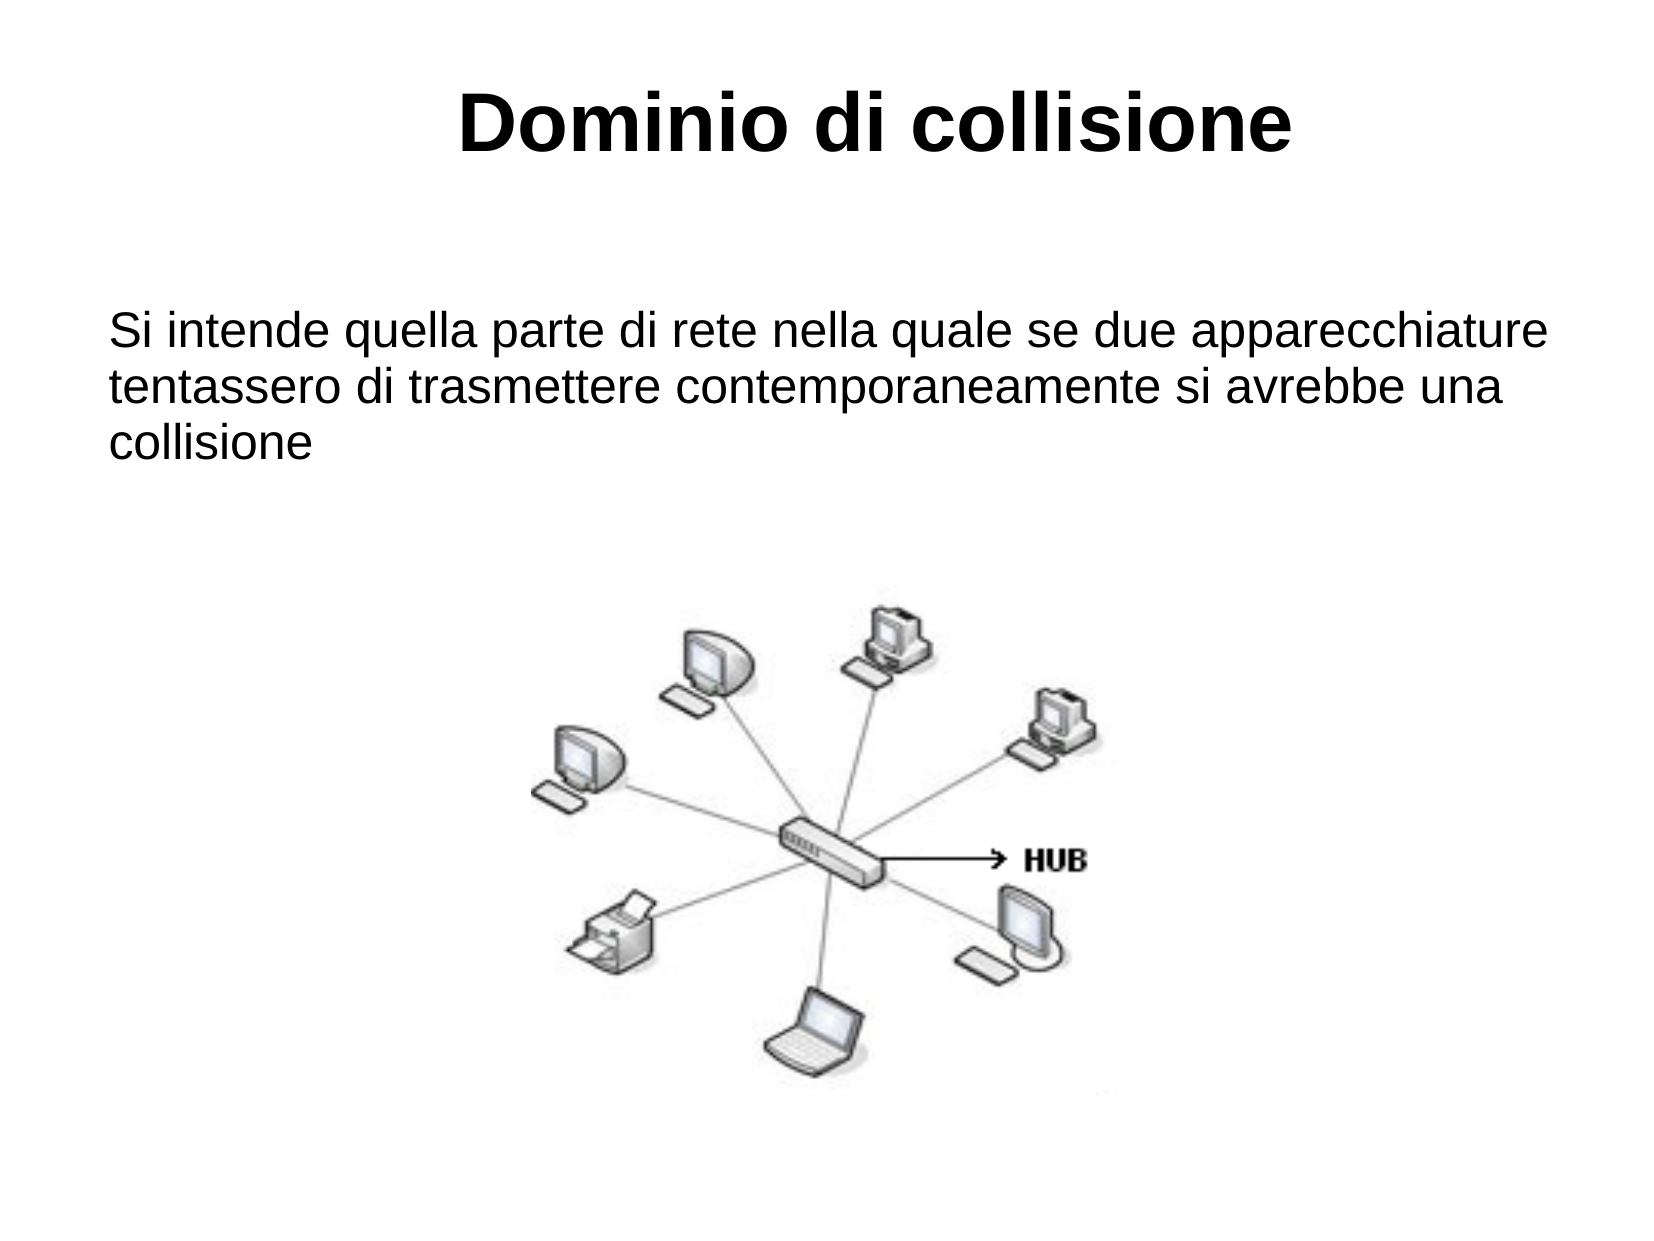

Dominio di collisione
Si intende quella parte di rete nella quale se due apparecchiature
tentassero di trasmettere contemporaneamente si avrebbe una
collisione